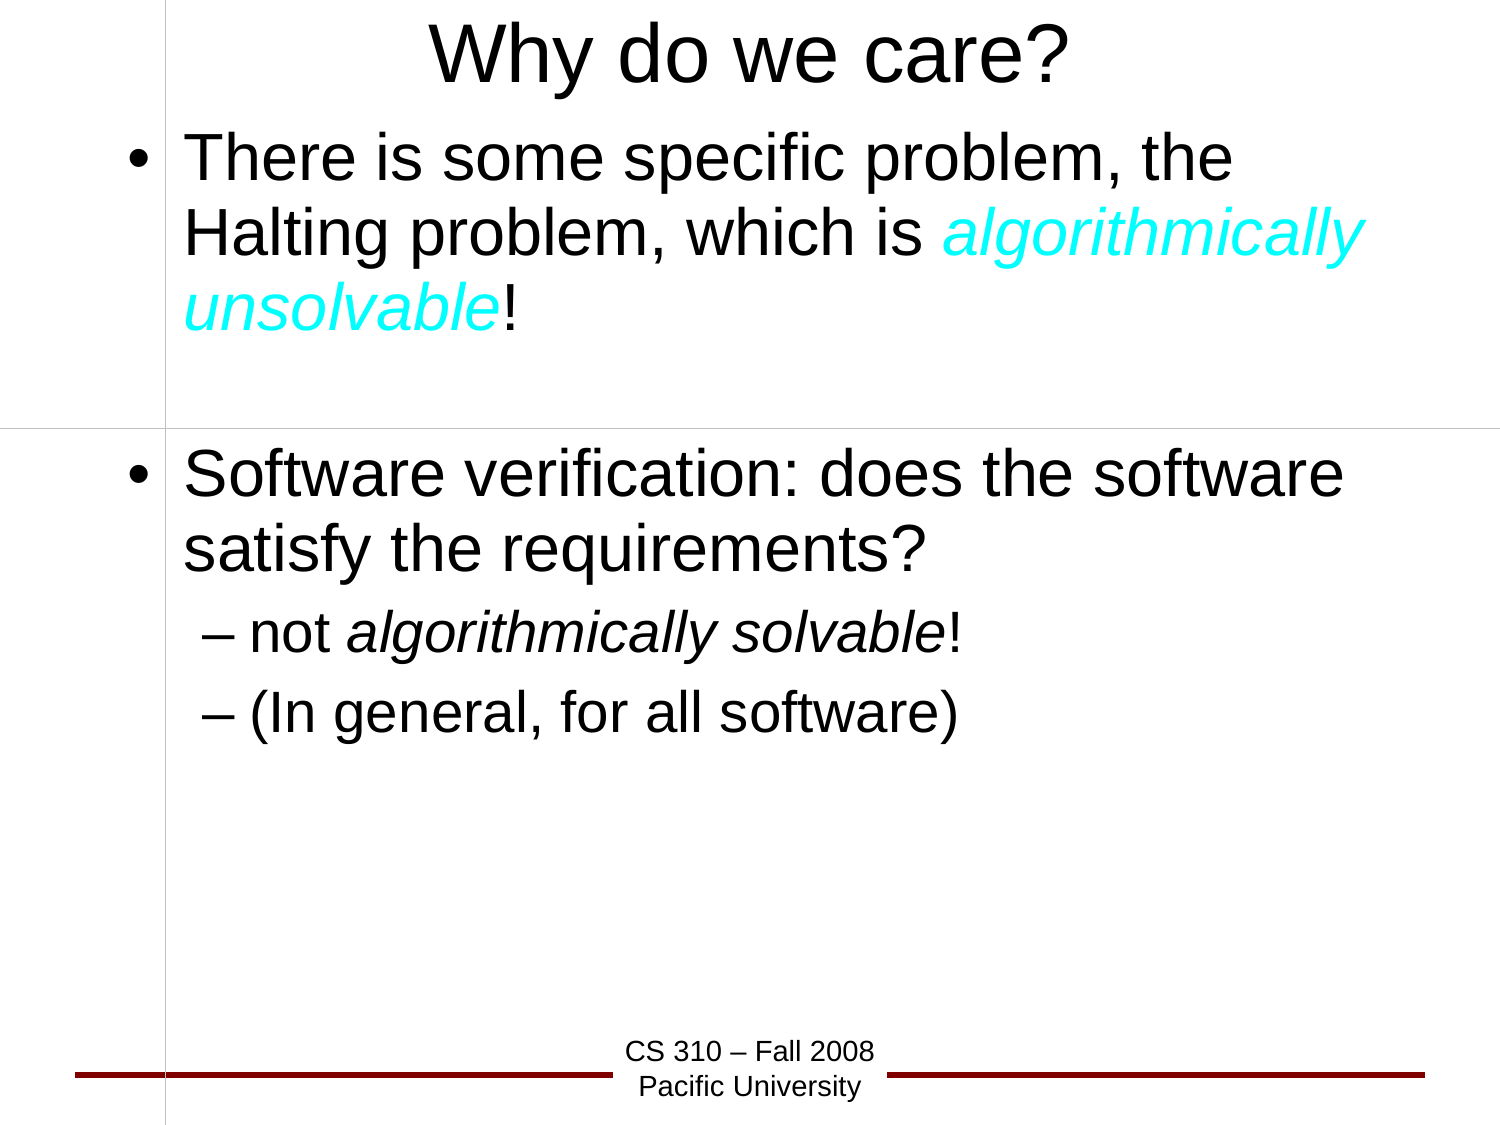

# Why do we care?
There is some specific problem, the Halting problem, which is algorithmically unsolvable!
Software verification: does the software satisfy the requirements?
not algorithmically solvable!
(In general, for all software)